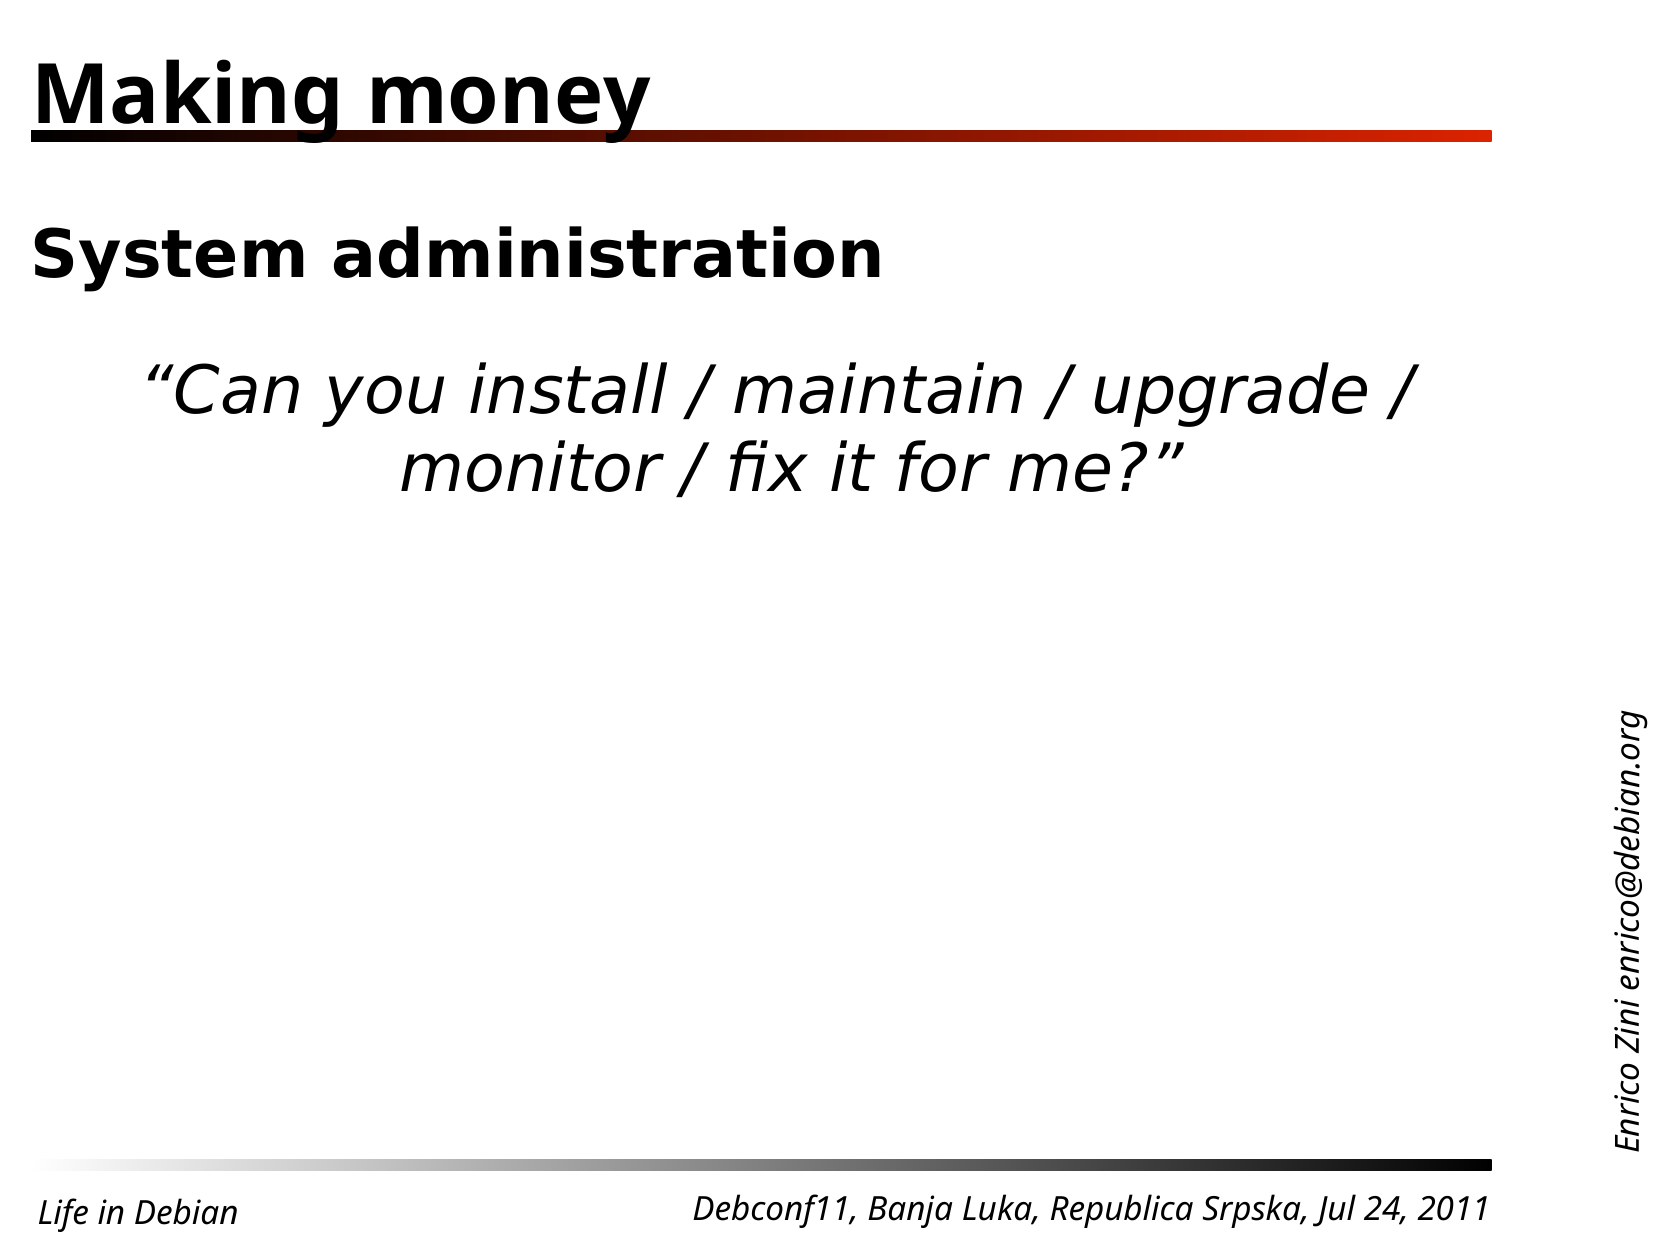

Making money
System administration
“Can you install / maintain / upgrade / monitor / fix it for me?”